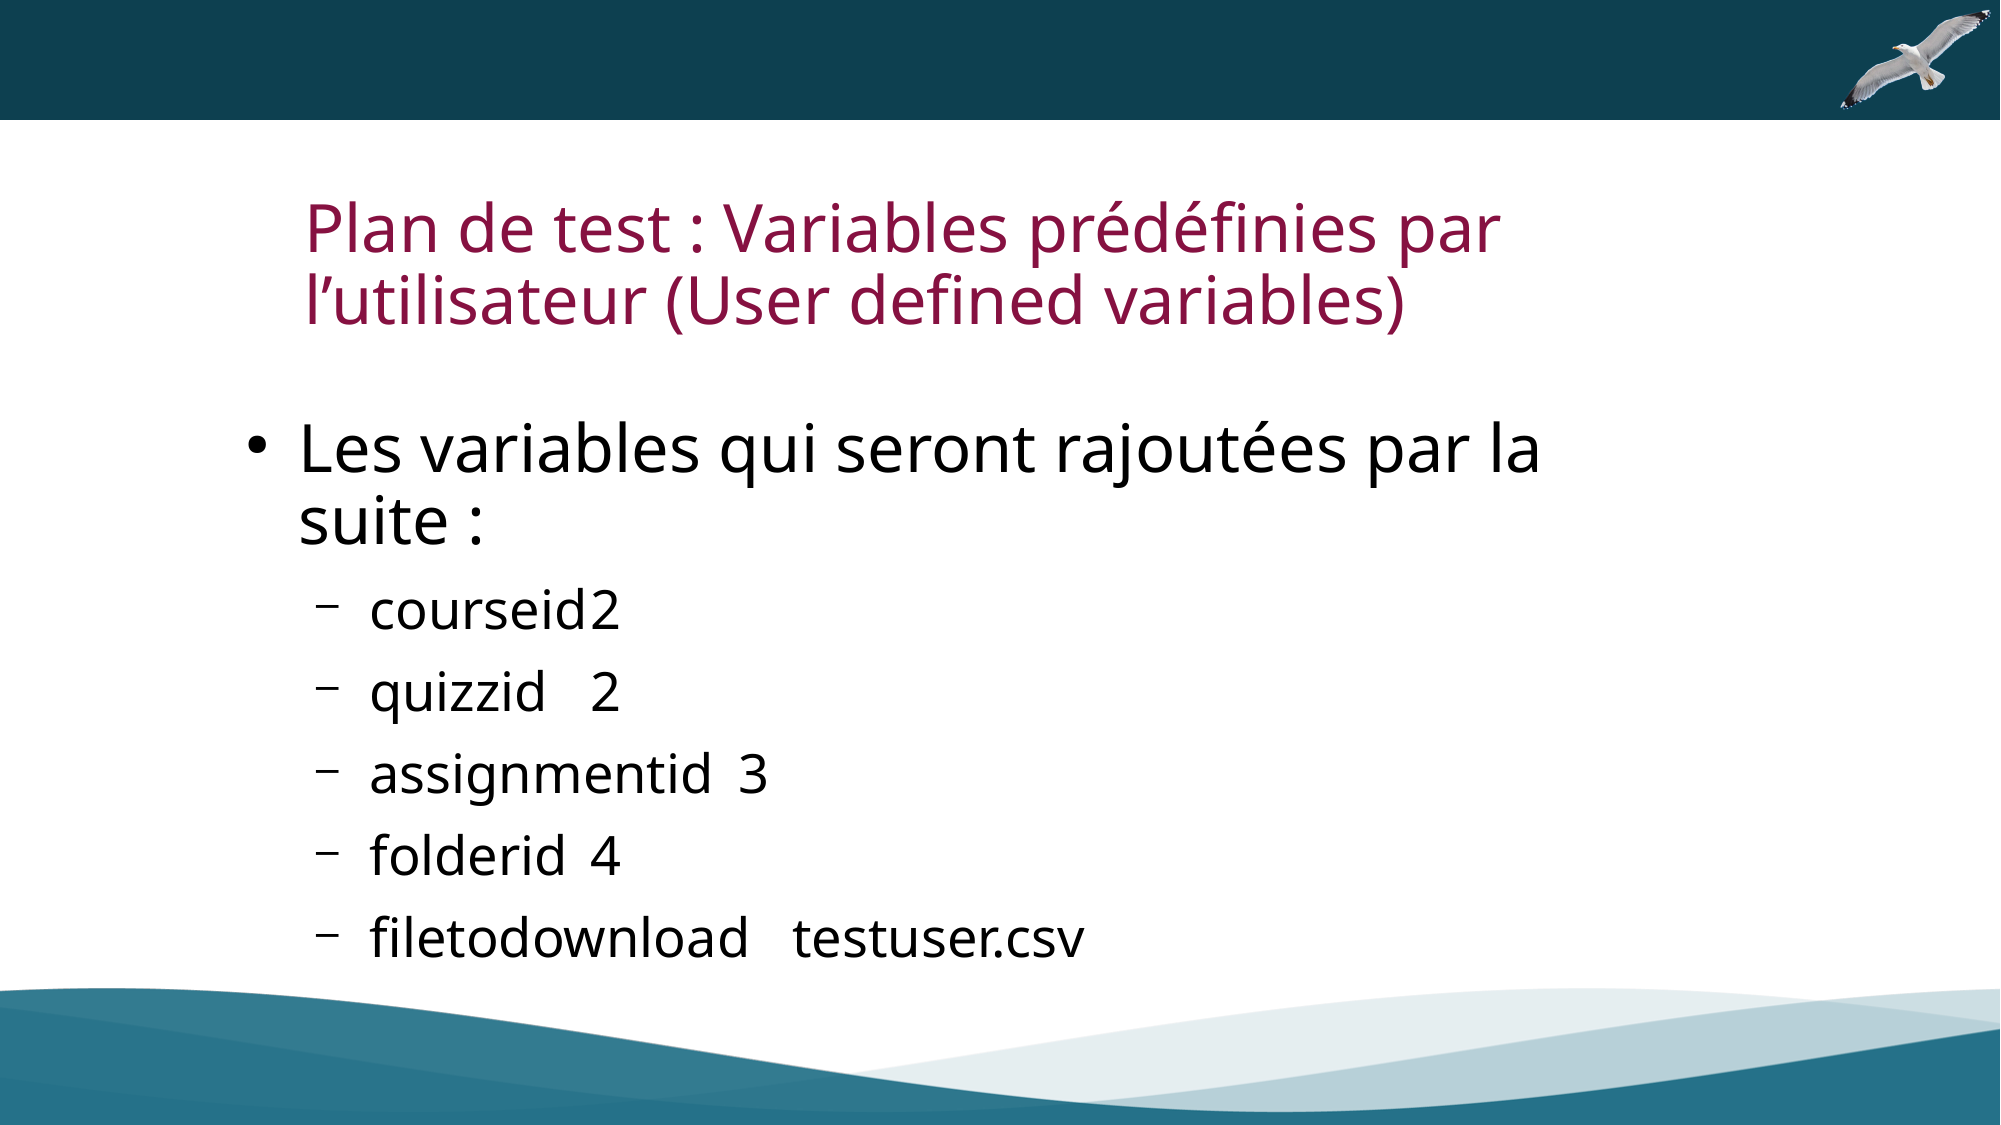

Plan de test : Variables prédéfinies par l’utilisateur (User defined variables)
# Les variables qui seront rajoutées par la suite :
courseid	2
quizzid	2
assignmentid	3
folderid	4
filetodownload testuser.csv